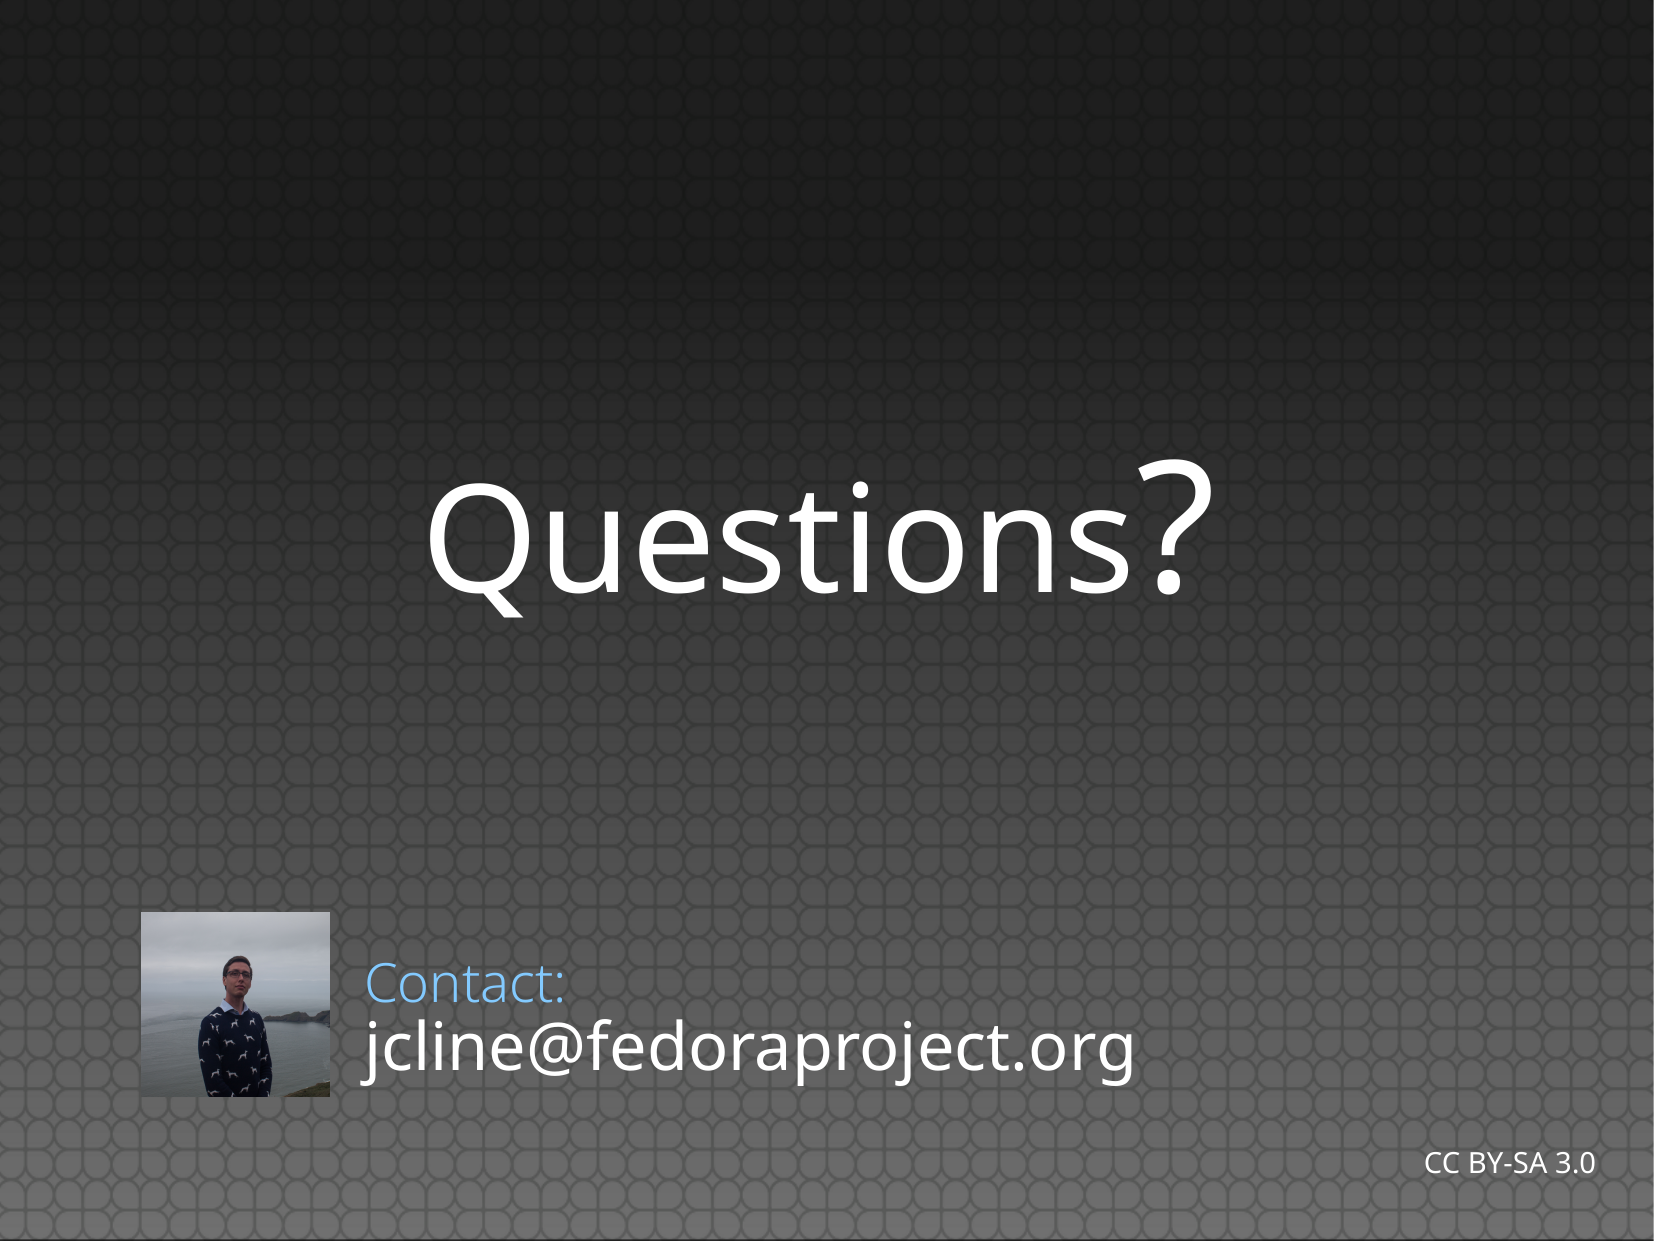

# Questions?
Contact:
jcline@fedoraproject.org
CC BY-SA 3.0